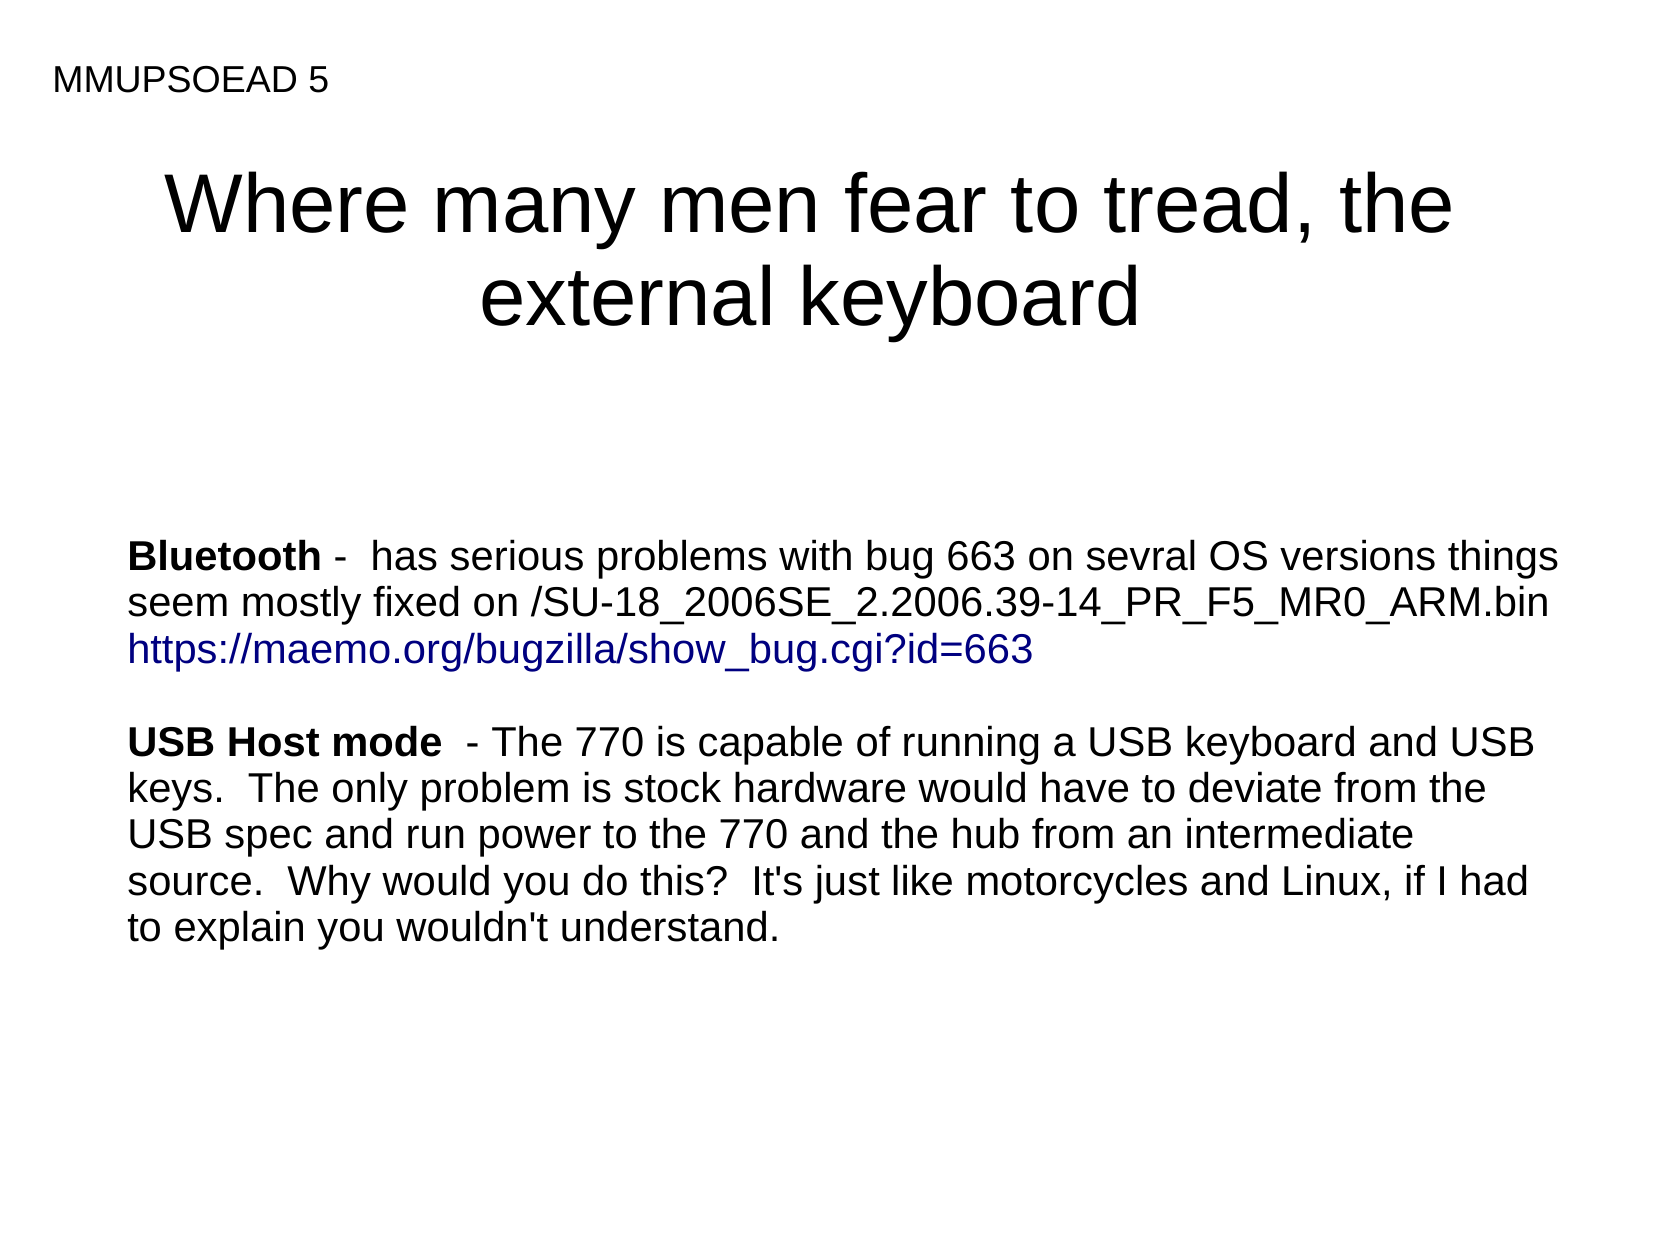

MMUPSOEAD 5
Where many men fear to tread, the external keyboard
Bluetooth - has serious problems with bug 663 on sevral OS versions things seem mostly fixed on /SU-18_2006SE_2.2006.39-14_PR_F5_MR0_ARM.bin
https://maemo.org/bugzilla/show_bug.cgi?id=663
USB Host mode - The 770 is capable of running a USB keyboard and USB keys. The only problem is stock hardware would have to deviate from the USB spec and run power to the 770 and the hub from an intermediate source. Why would you do this? It's just like motorcycles and Linux, if I had to explain you wouldn't understand.